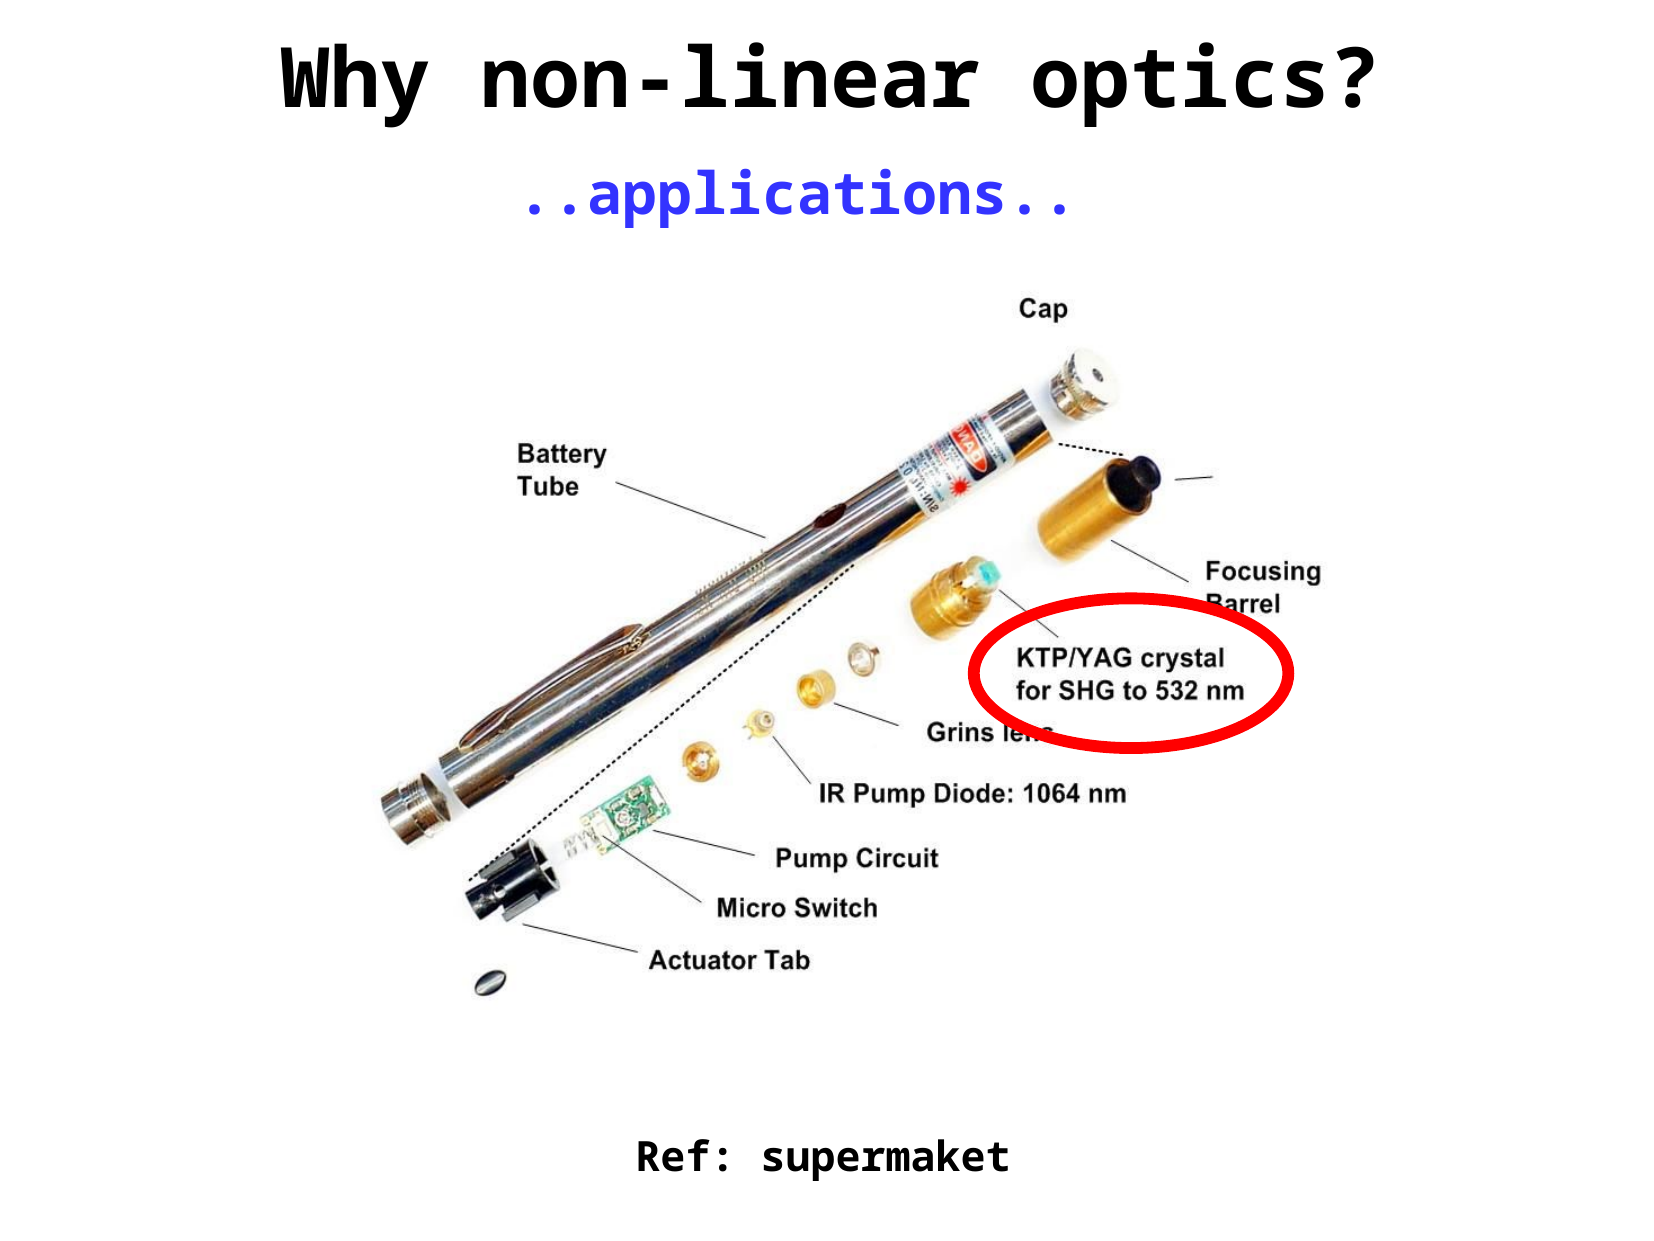

# Why non-linear optics?
..applications..
Ref: supermaket